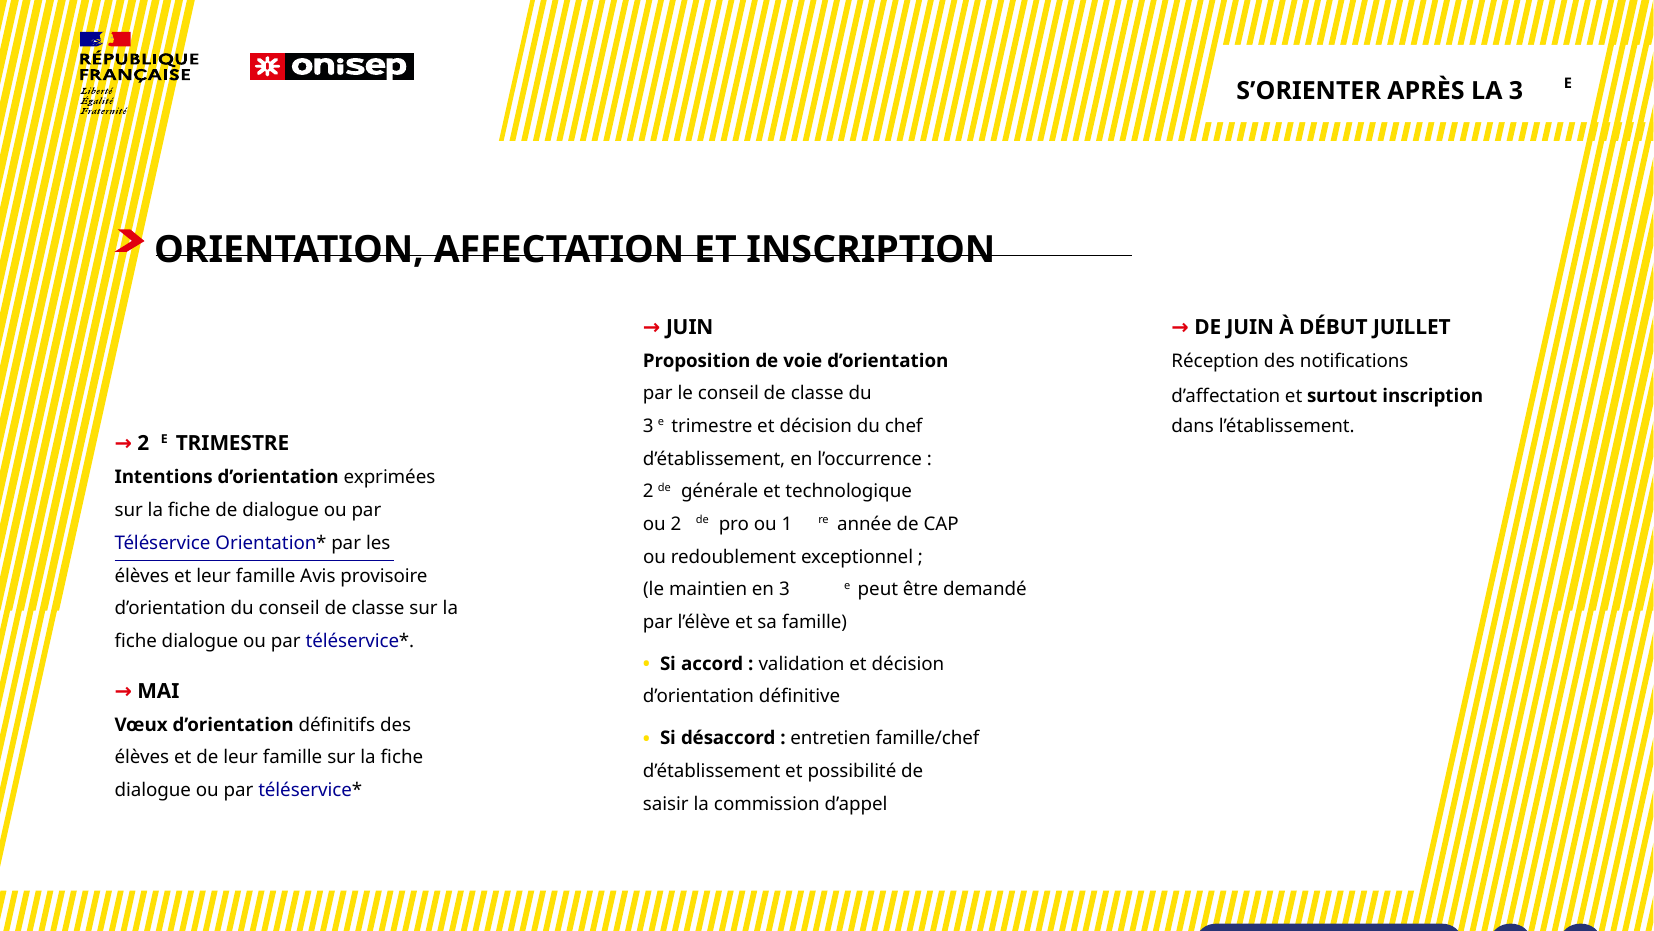

S’ORIENTER APRÈS LA 3
E
 ORIENTATION, AFFECTATION ET INSCRIPTION
→ JUIN
→ DE JUIN À DÉBUT JUILLET
Proposition de voie d’orientation
Réception des notifications
par le conseil de classe du
d’affectation et surtout inscription
3
 trimestre et décision du chef
dans l’établissement.
e
→ 2
 TRIMESTRE
E
d’établissement, en l’occurrence :
Intentions d’orientation exprimées
2
 générale et technologique
de
sur la fiche de dialogue ou par
ou 2
 pro ou 1
 année de CAP
de
re
Téléservice Orientation* par les
ou redoublement exceptionnel ;
élèves et leur famille Avis provisoire
(le maintien en 3
 peut être demandé
e
d’orientation du conseil de classe sur la
par l’élève et sa famille)
fiche dialogue ou par téléservice*.
 Si accord : validation et décision
•
→ MAI
d’orientation définitive
Vœux d’orientation définitifs des
 Si désaccord : entretien famille/chef
•
élèves et de leur famille sur la fiche
d’établissement et possibilité de
dialogue ou par téléservice*
saisir la commission d’appel
RETOUR ACCUEIL